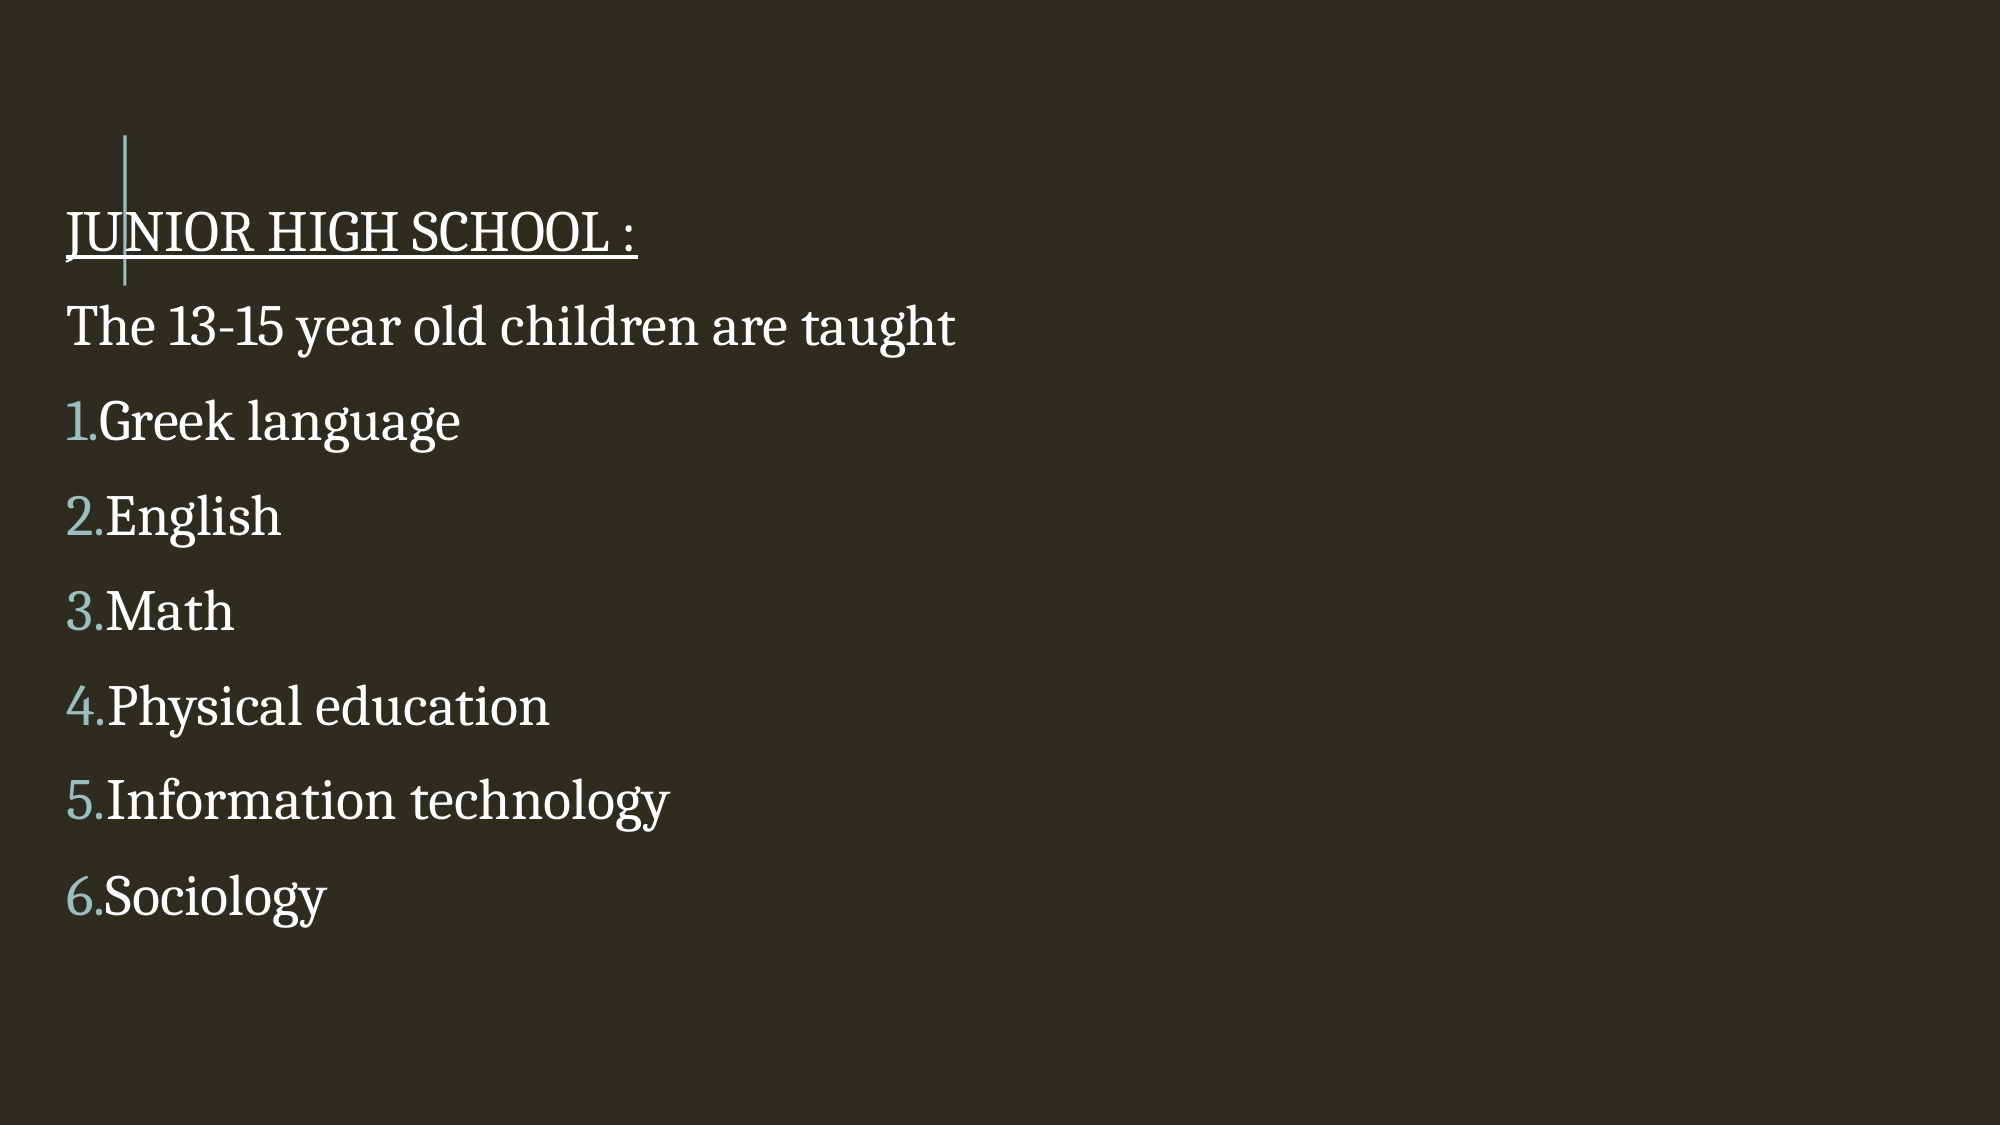

# JUNIOR HIGH SCHOOL :
The 13-15 year old children are taught
Greek language
English
Math
Physical education
Information technology
Sociology